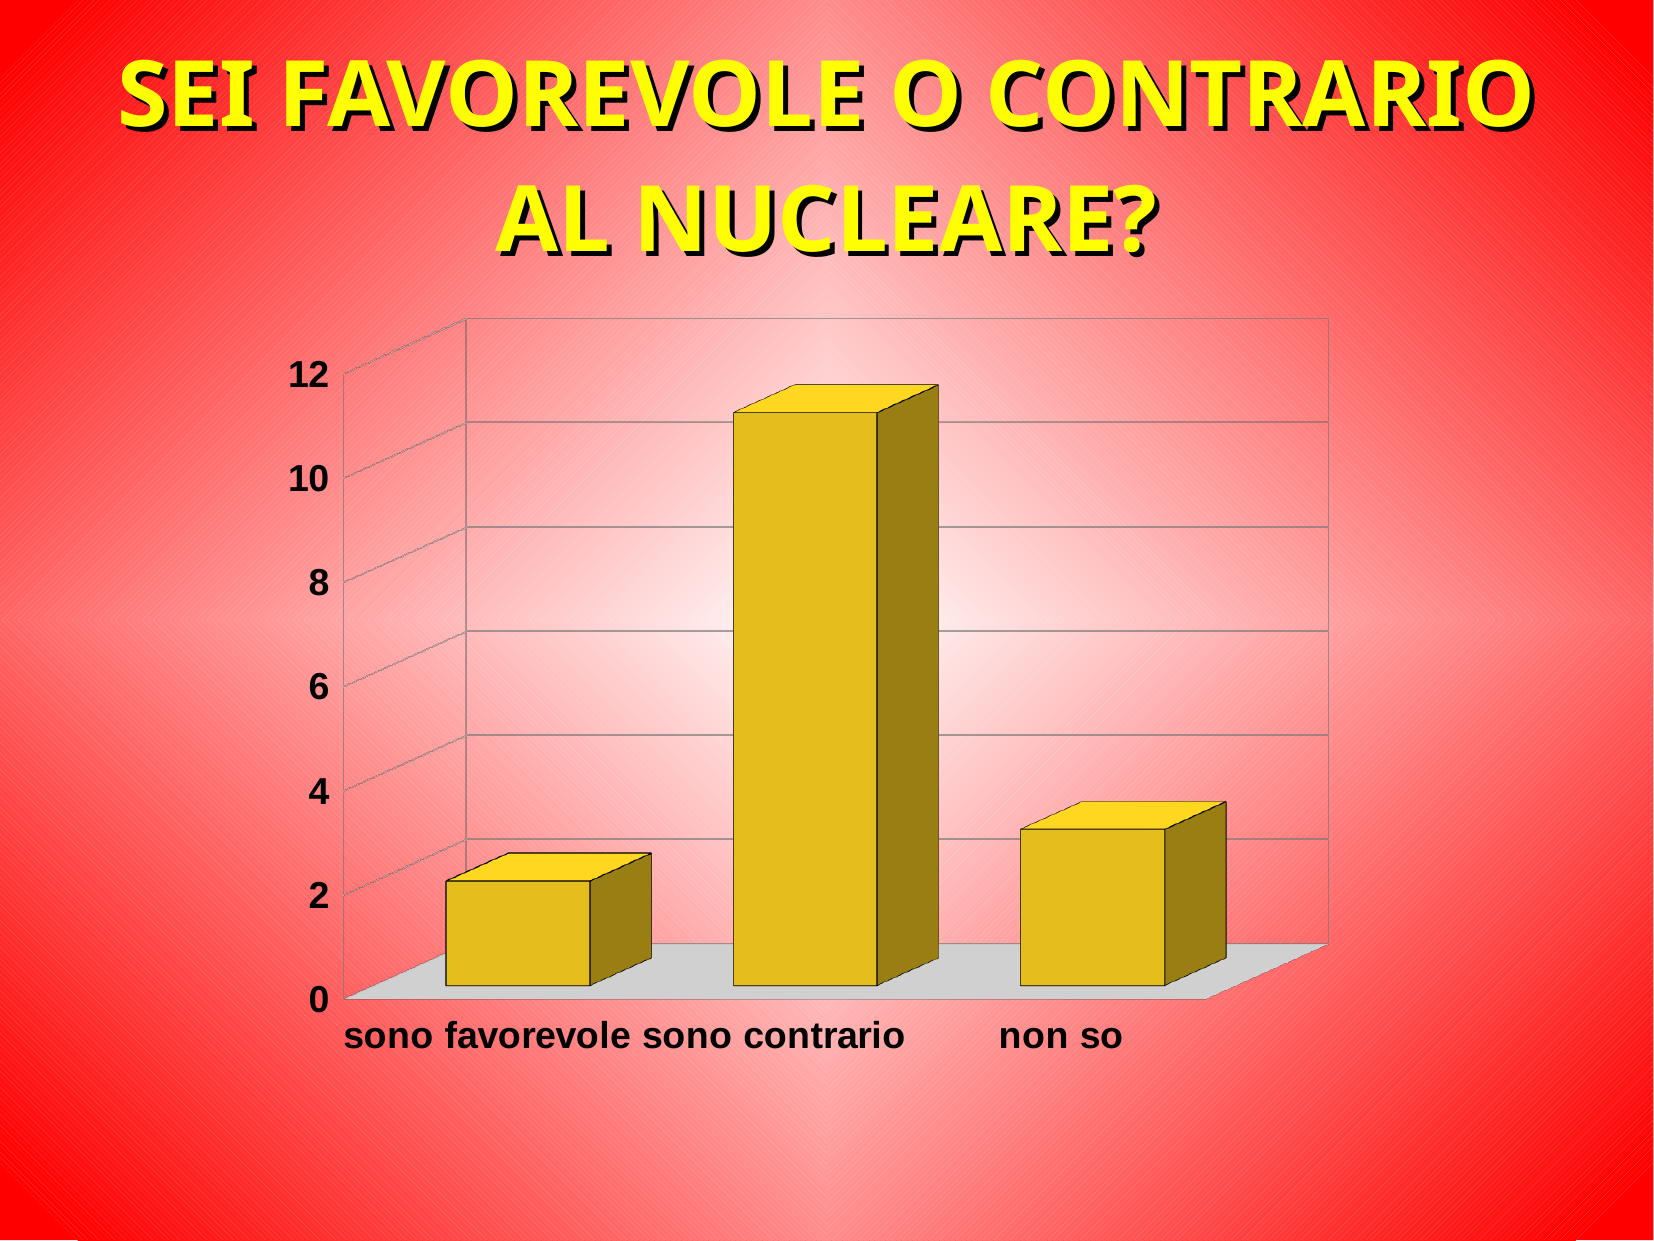

# SEI FAVOREVOLE O CONTRARIO AL NUCLEARE?
[unsupported chart]